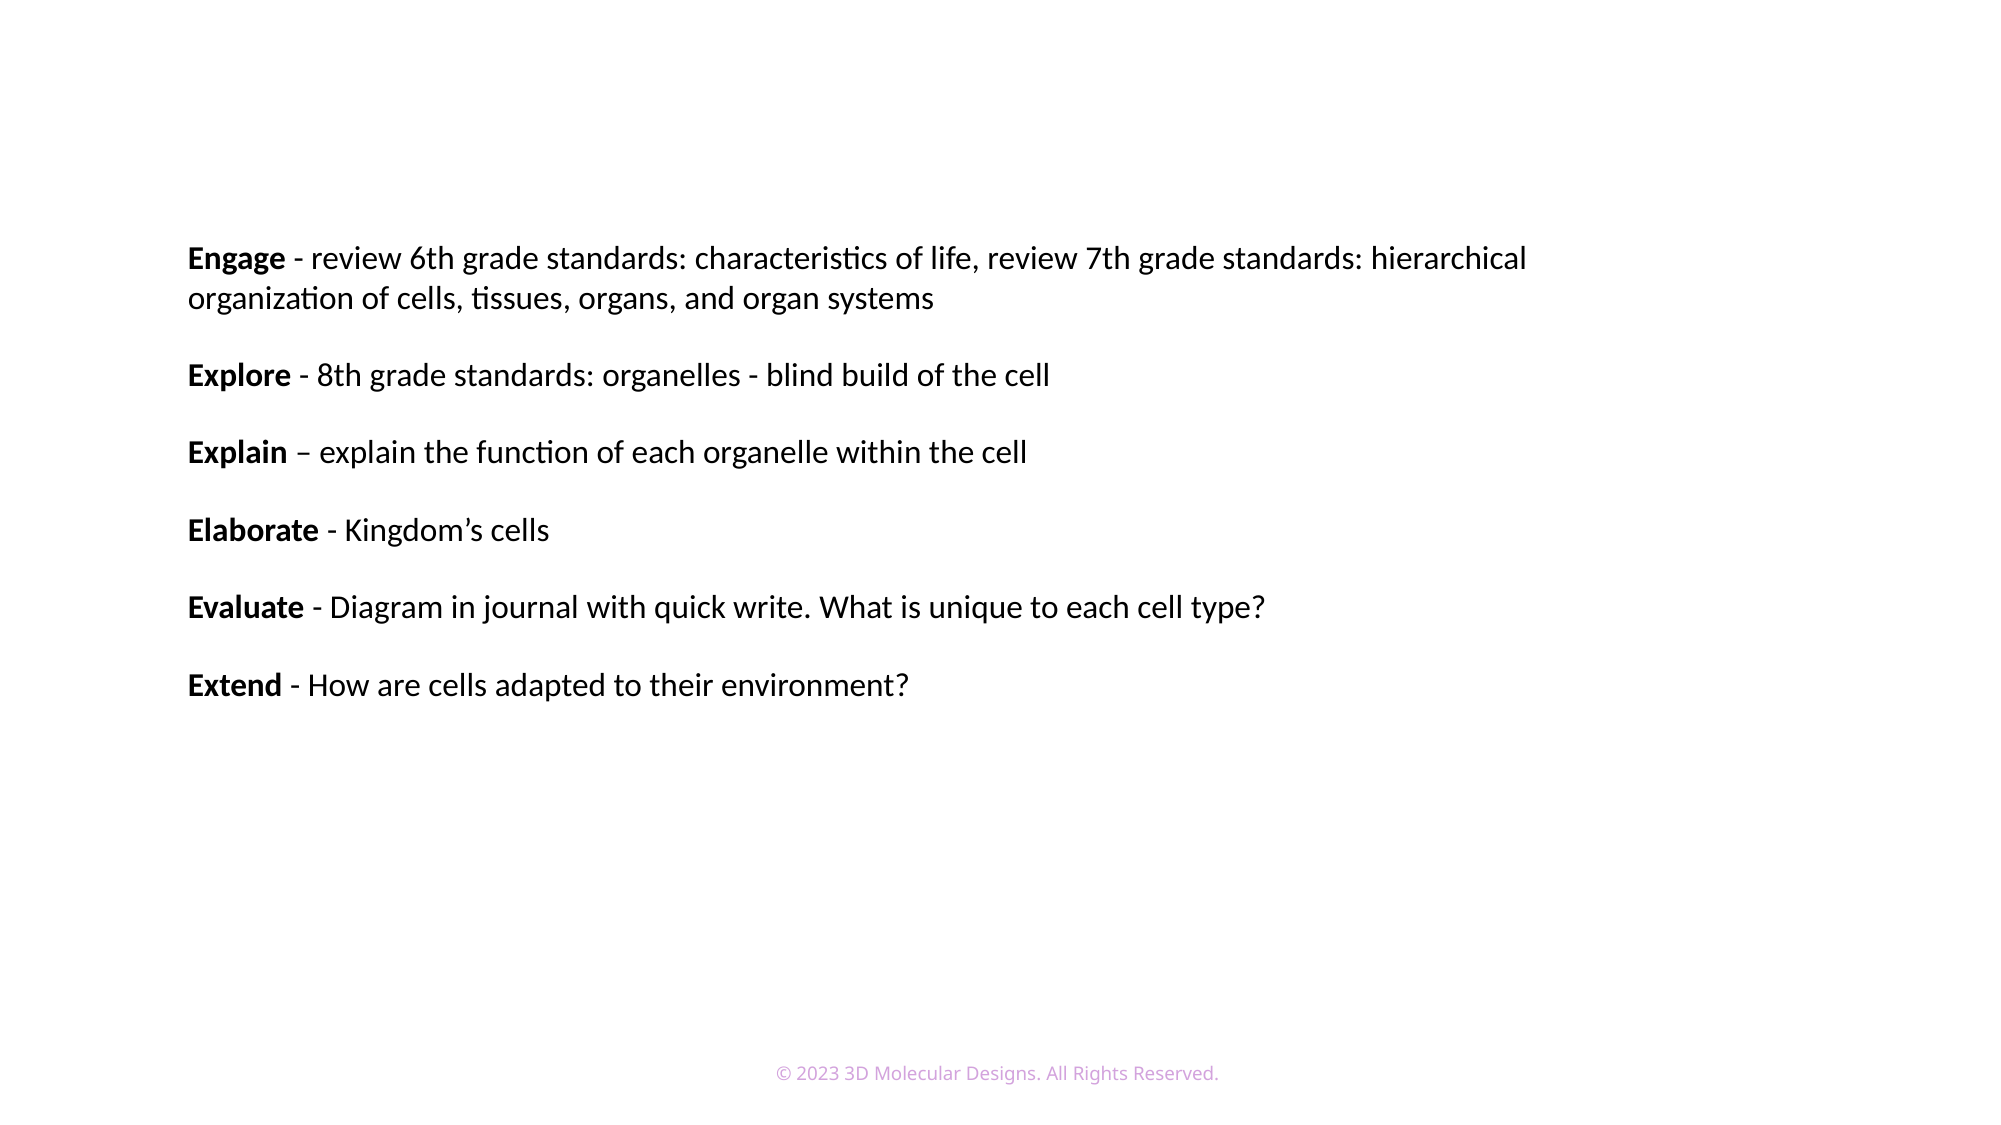

Teacher Guide – 5 E’s Lesson
Engage - review 6th grade standards: characteristics of life, review 7th grade standards: hierarchical organization of cells, tissues, organs, and organ systems
Explore - 8th grade standards: organelles - blind build of the cell
Explain – explain the function of each organelle within the cell
Elaborate - Kingdom’s cells
Evaluate - Diagram in journal with quick write. What is unique to each cell type?
Extend - How are cells adapted to their environment?
© 2023 3D Molecular Designs. All Rights Reserved.